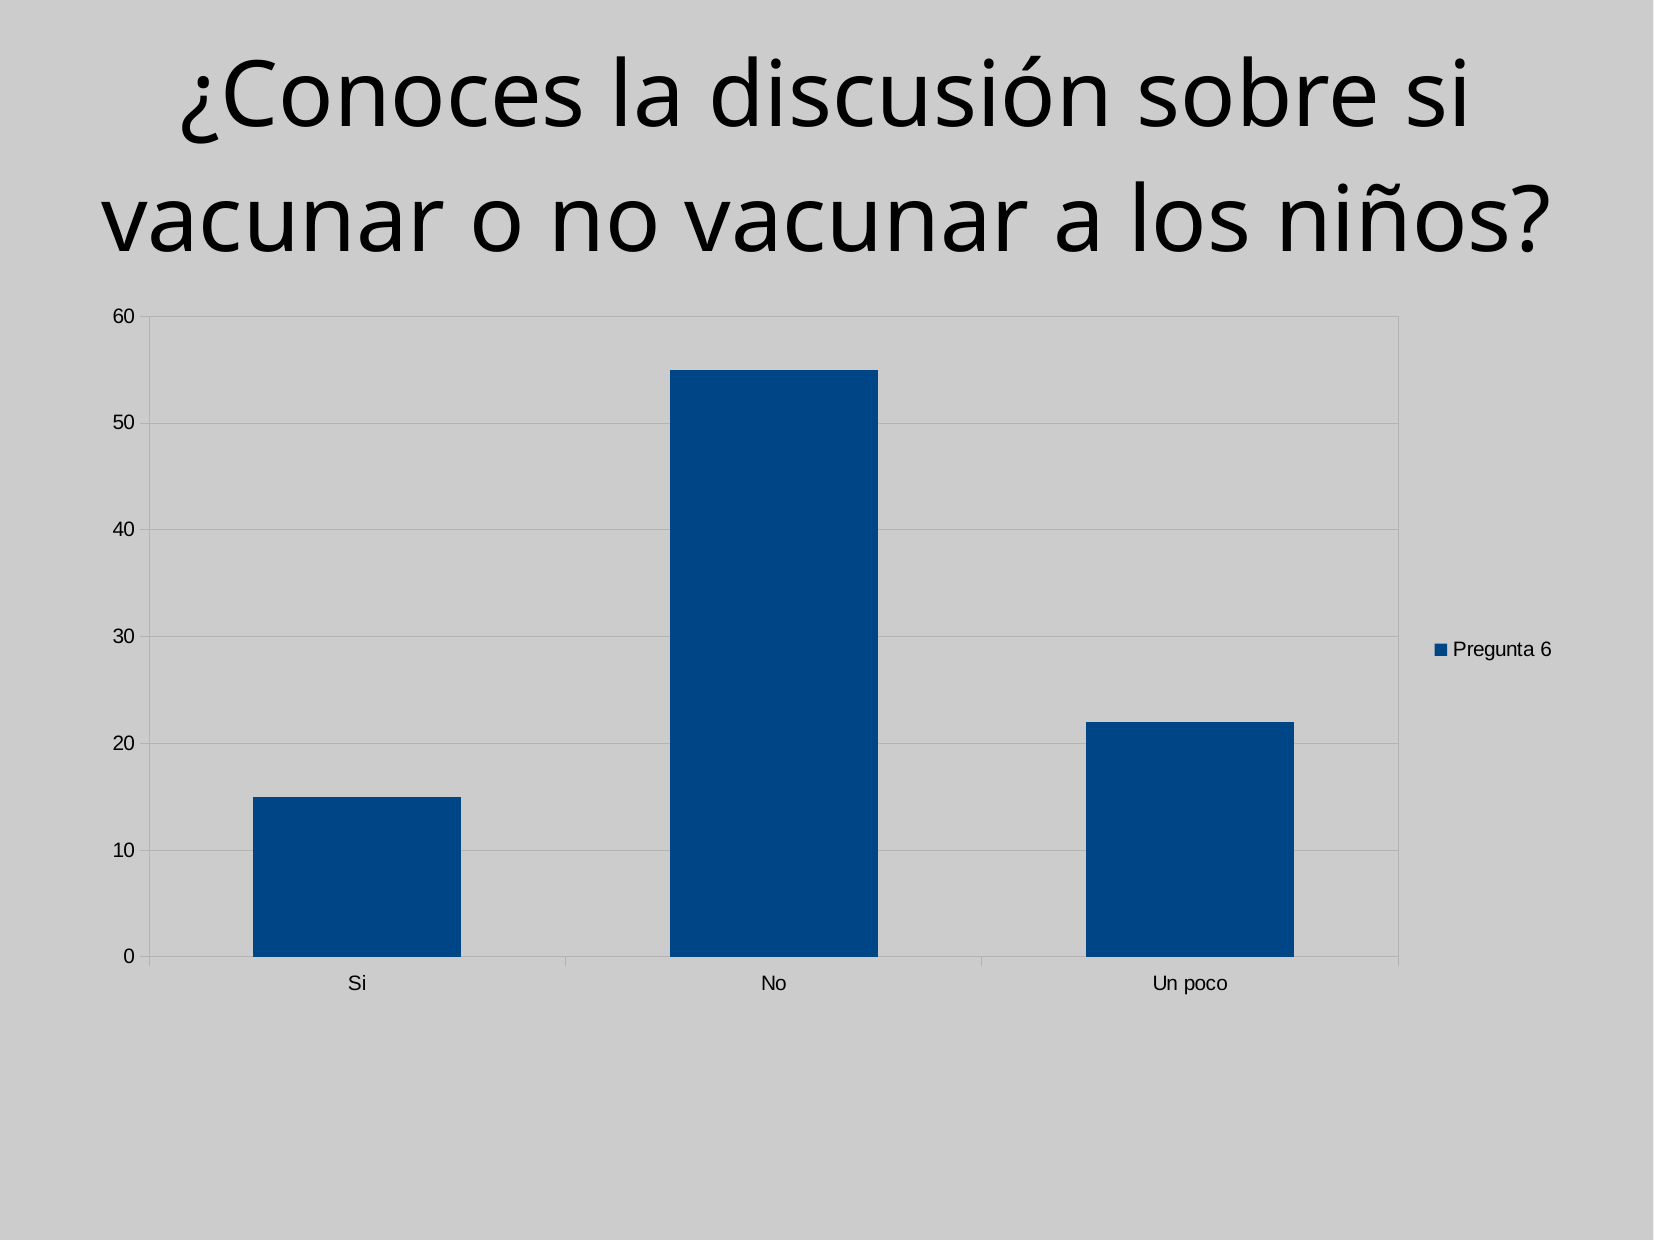

# ¿Conoces la discusión sobre si vacunar o no vacunar a los niños?
### Chart
| Category | Pregunta 6 |
|---|---|
| Si | 15.0 |
| No | 55.0 |
| Un poco | 22.0 |